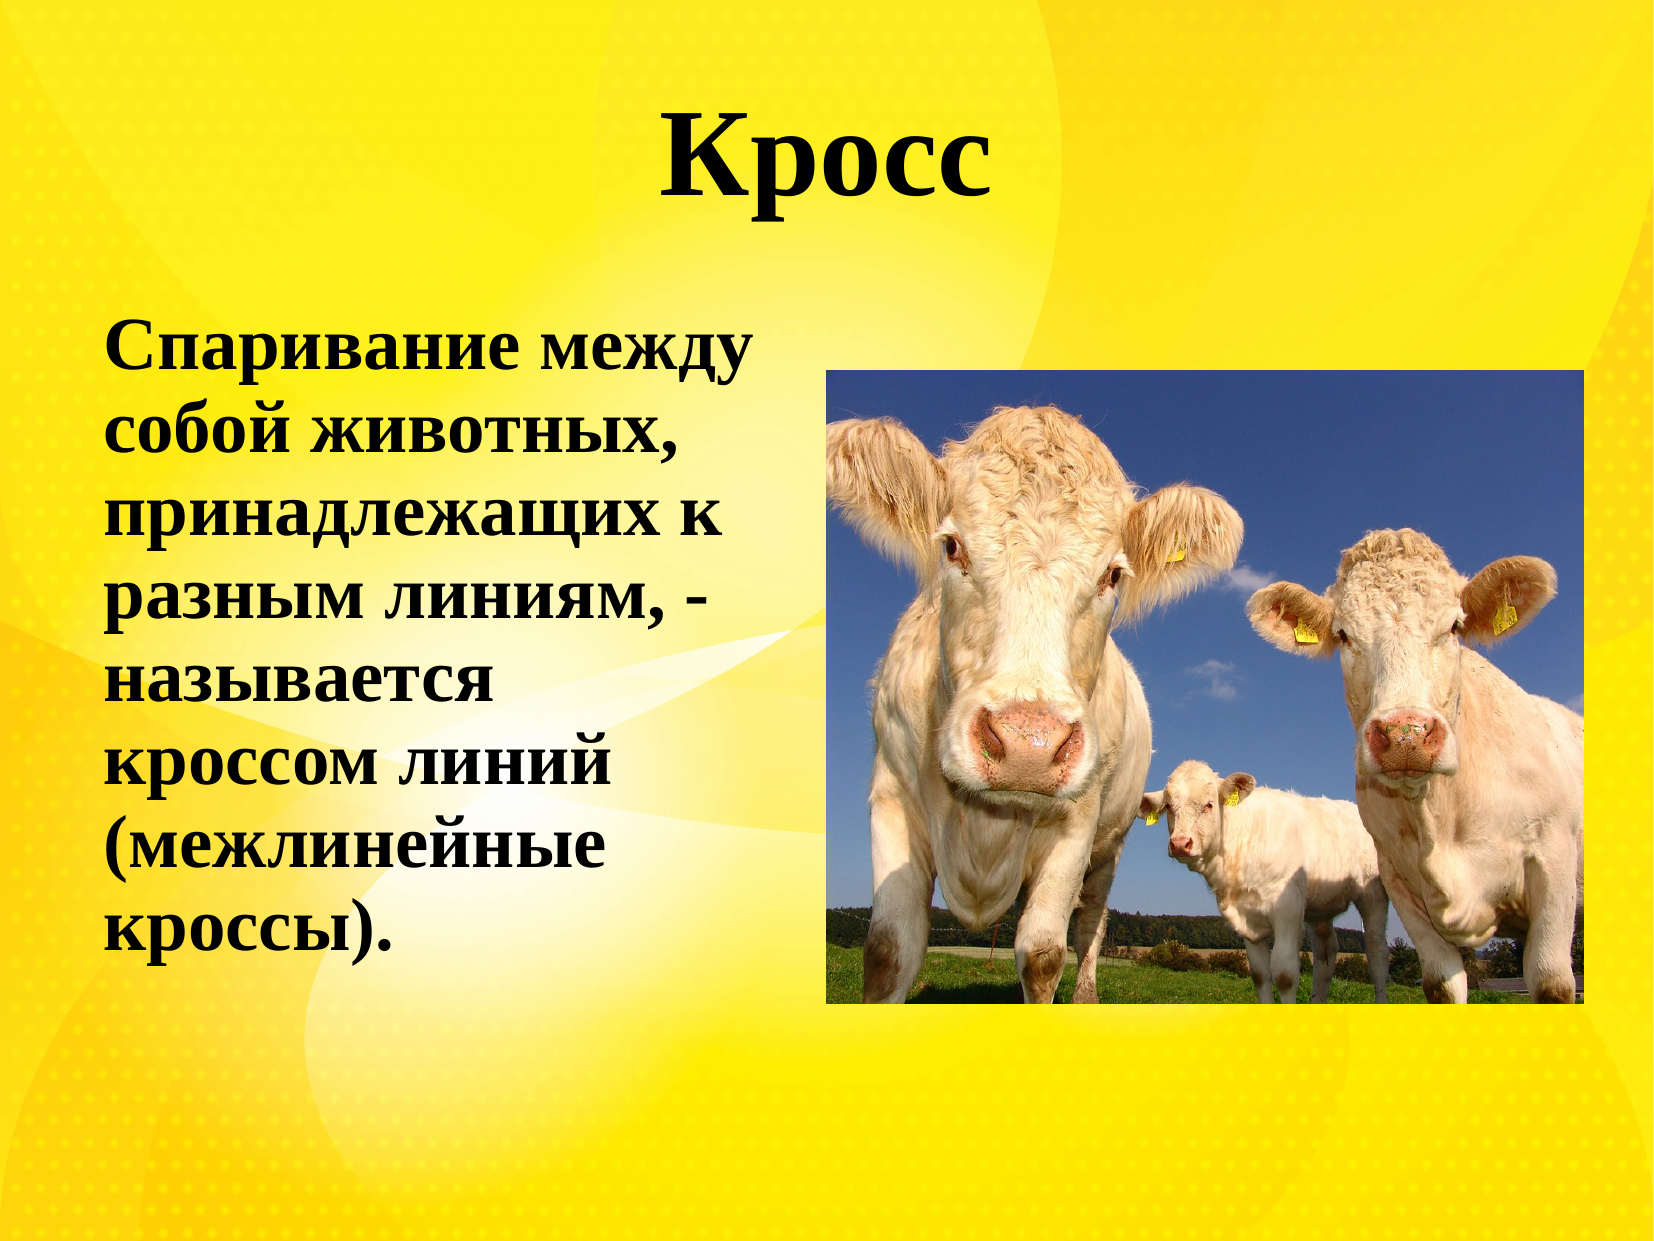

# Кросс
Спаривание между собой животных, принадлежащих к разным линиям, -называется кроссом линий (межлинейные кроссы).